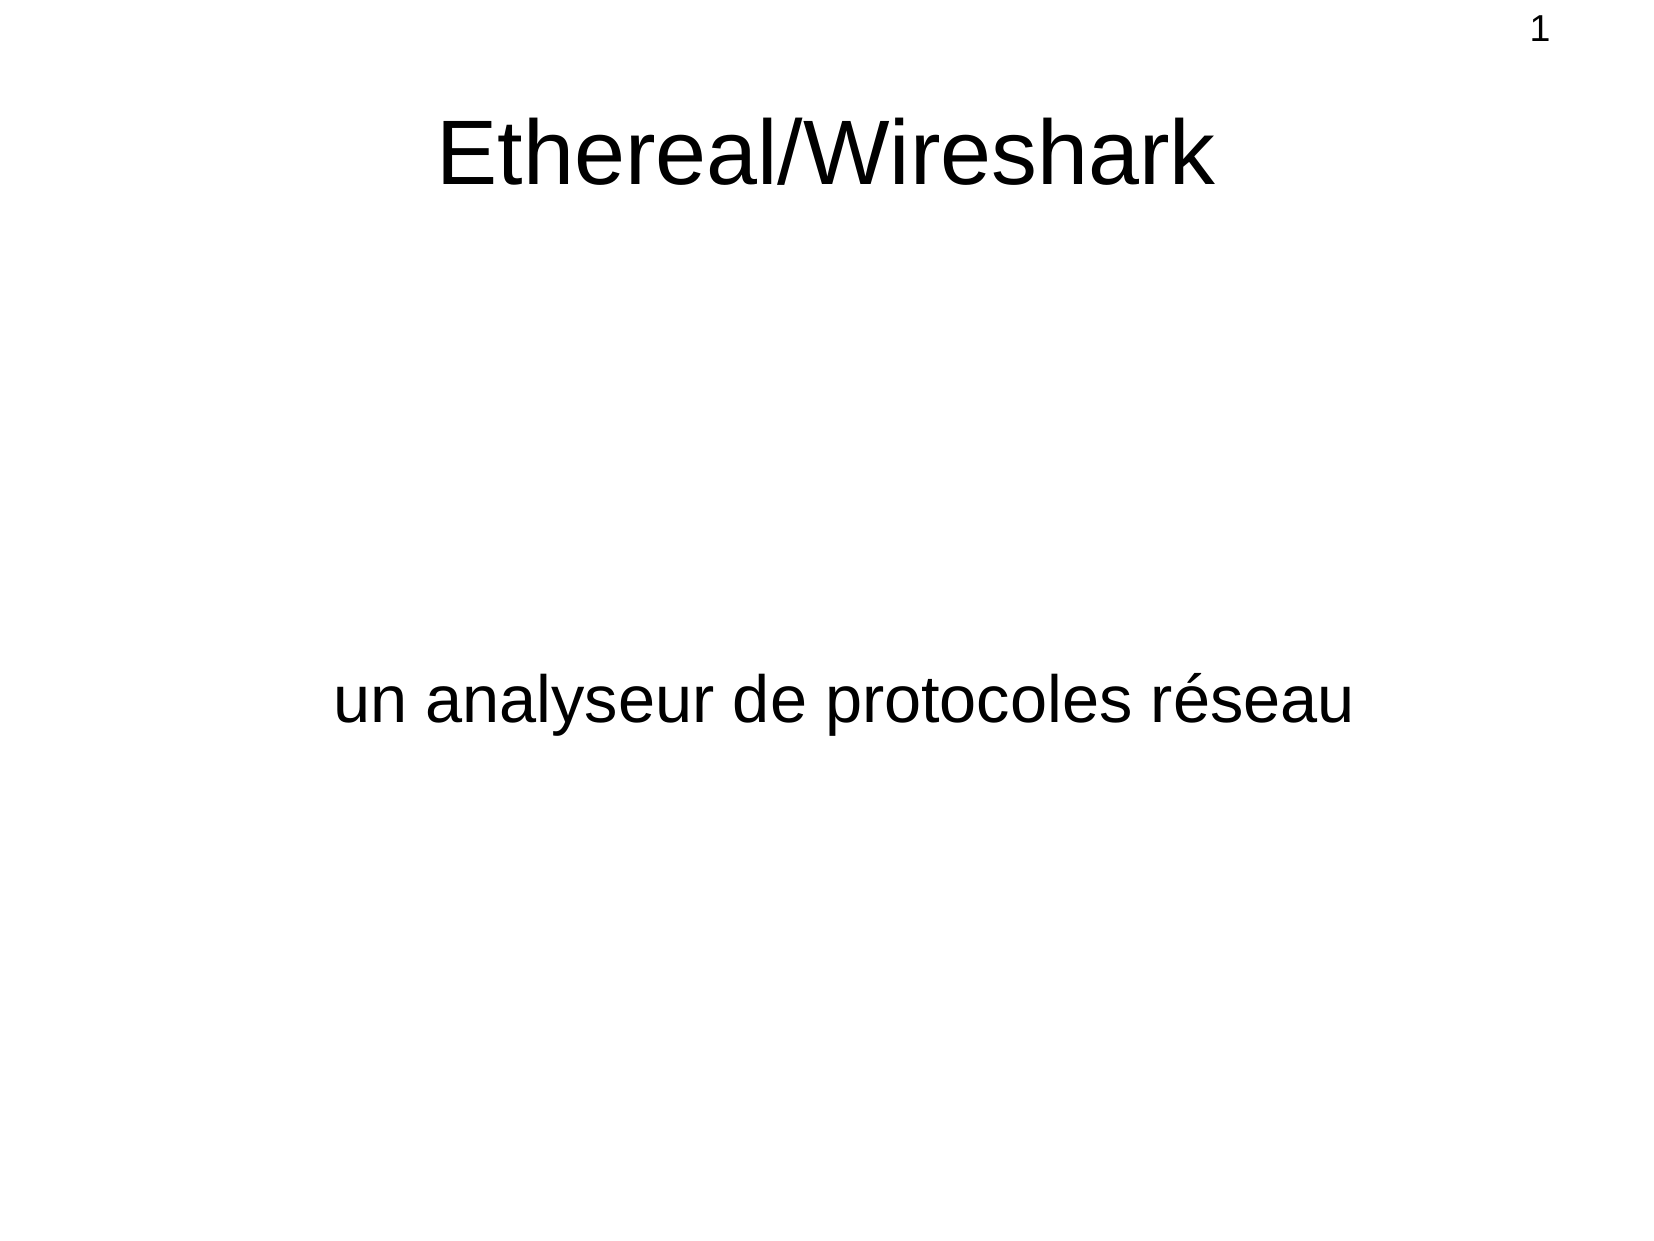

# Ethereal/Wireshark
un analyseur de protocoles réseau